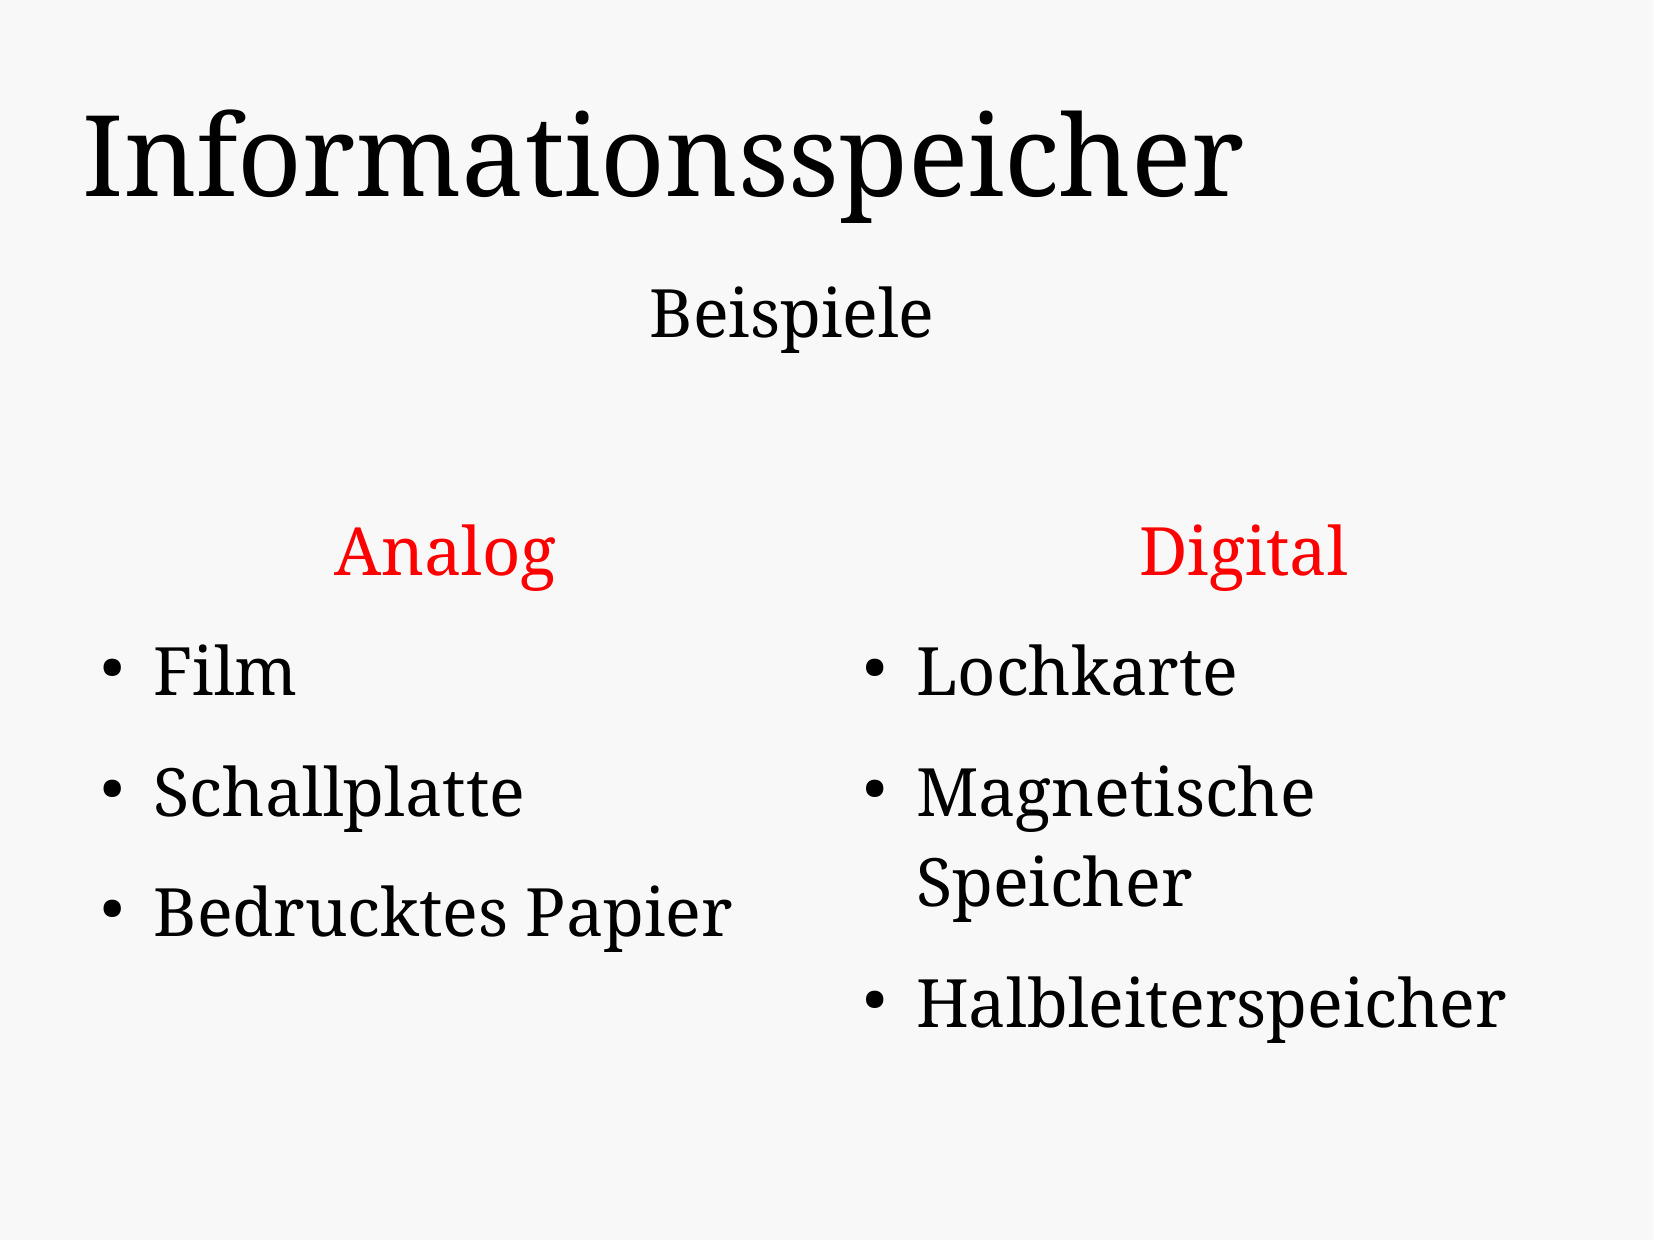

# Informationsspeicher
Beispiele
Analog
Film
Schallplatte
Bedrucktes Papier
Digital
Lochkarte
Magnetische Speicher
Halbleiterspeicher